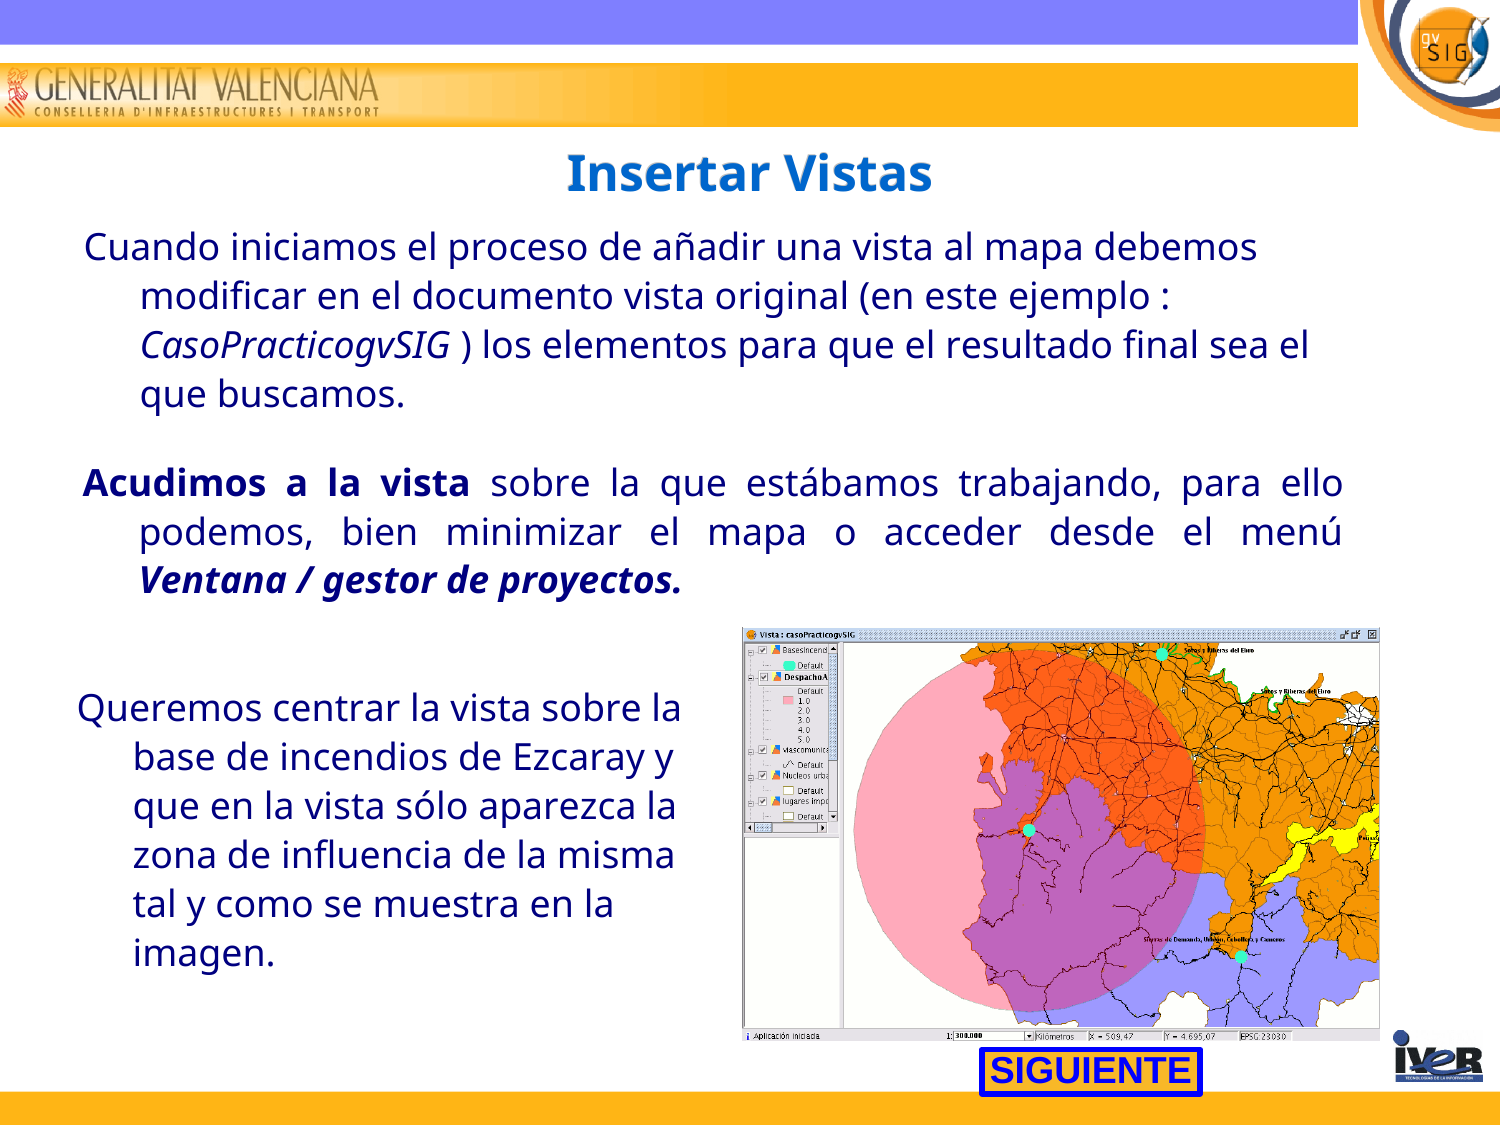

# Insertar Vistas
Cuando iniciamos el proceso de añadir una vista al mapa debemos modificar en el documento vista original (en este ejemplo : CasoPracticogvSIG ) los elementos para que el resultado final sea el que buscamos.
Acudimos a la vista sobre la que estábamos trabajando, para ello podemos, bien minimizar el mapa o acceder desde el menú Ventana / gestor de proyectos.
Queremos centrar la vista sobre la base de incendios de Ezcaray y que en la vista sólo aparezca la zona de influencia de la misma tal y como se muestra en la imagen.
SIGUIENTE